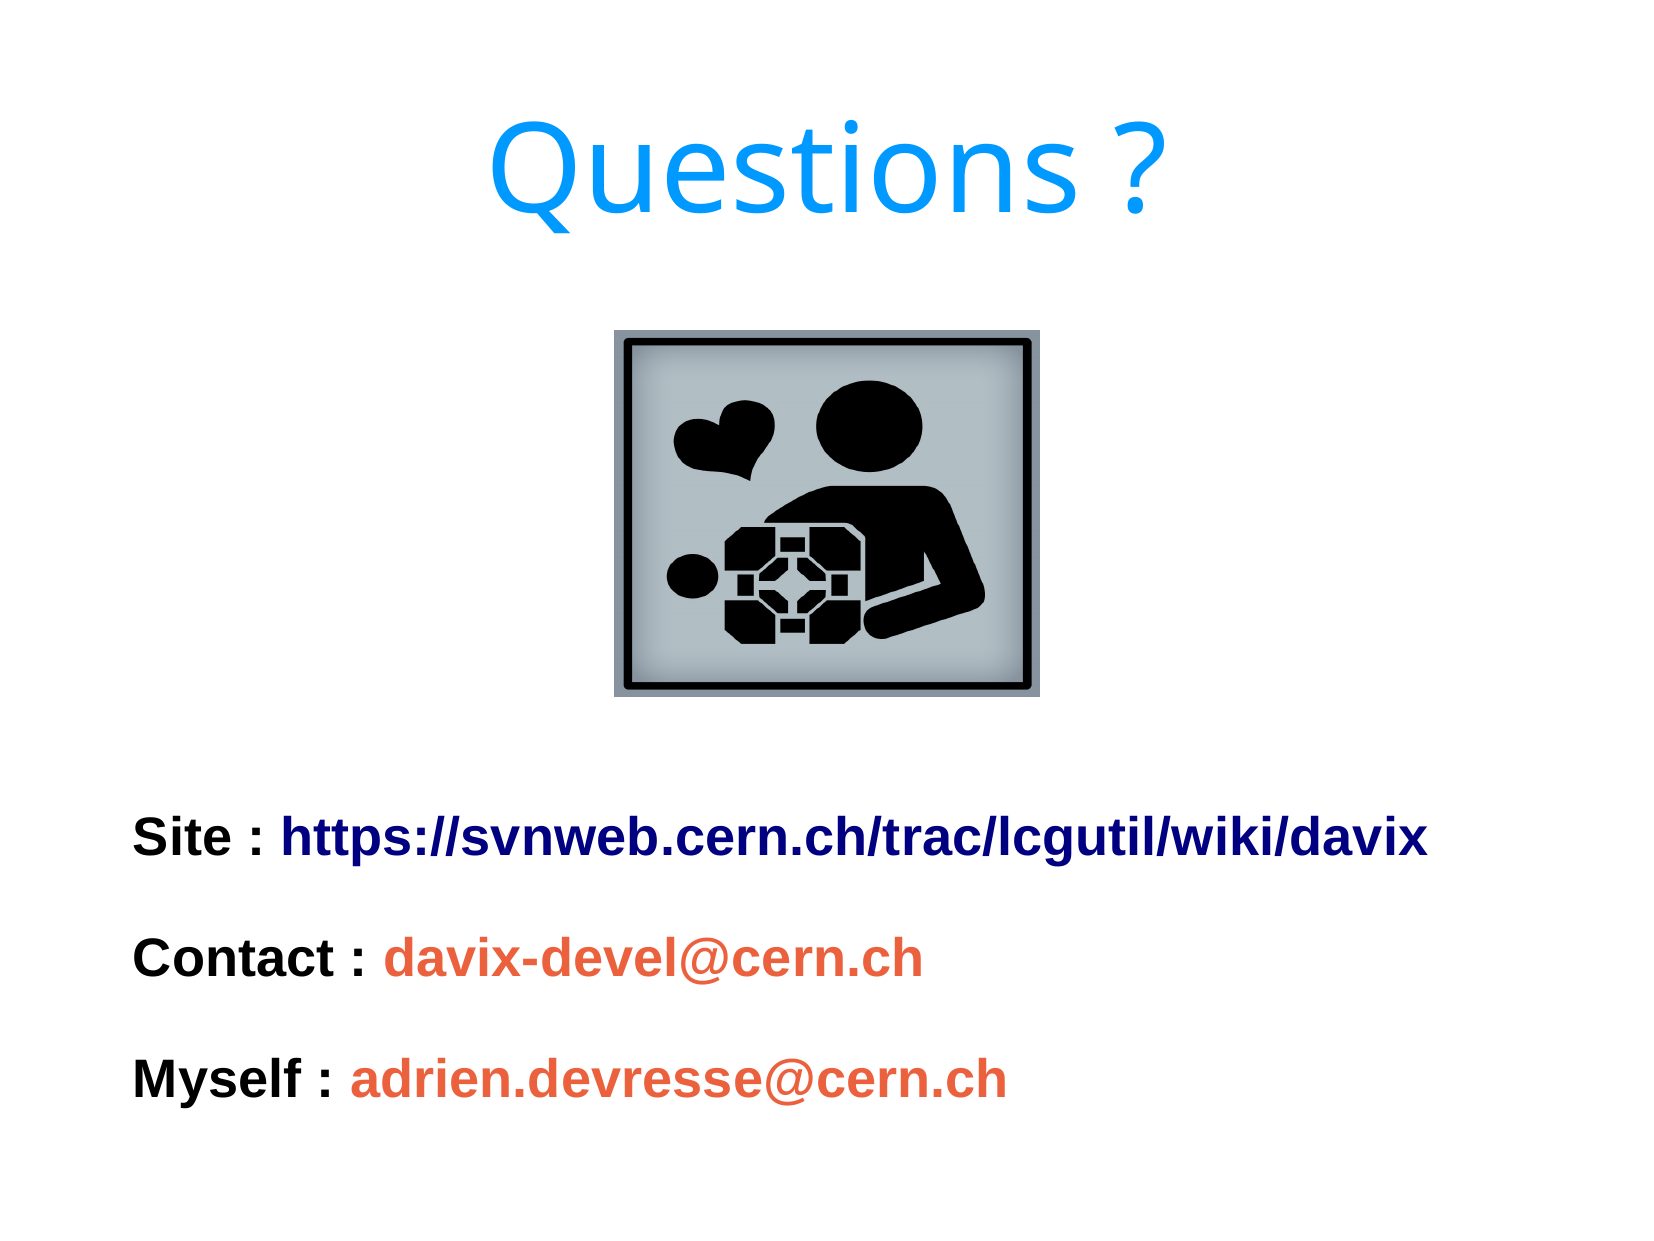

Questions ?
Site : https://svnweb.cern.ch/trac/lcgutil/wiki/davix
Contact : davix-devel@cern.ch
Myself : adrien.devresse@cern.ch